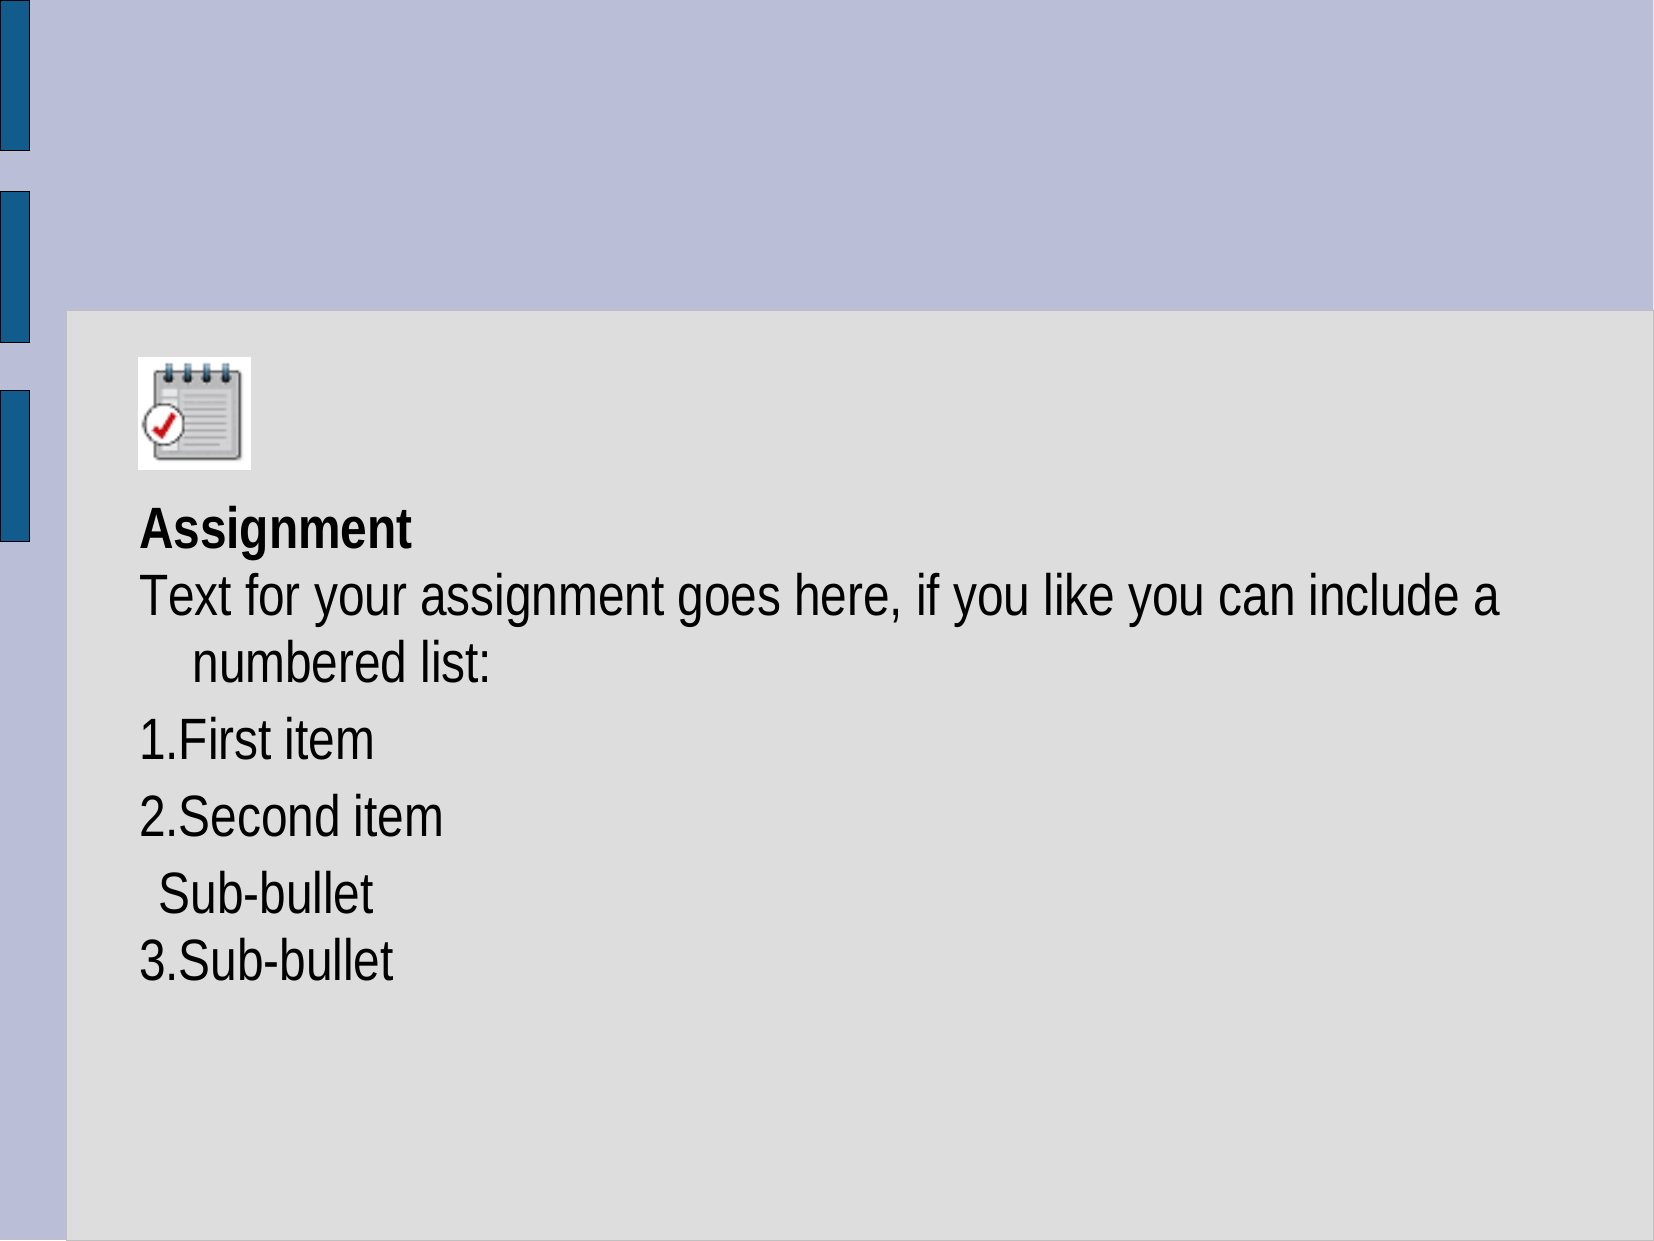

# Assignment
Text for your assignment goes here, if you like you can include a numbered list:
1.First item
2.Second item
Sub-bullet
3.Sub-bullet